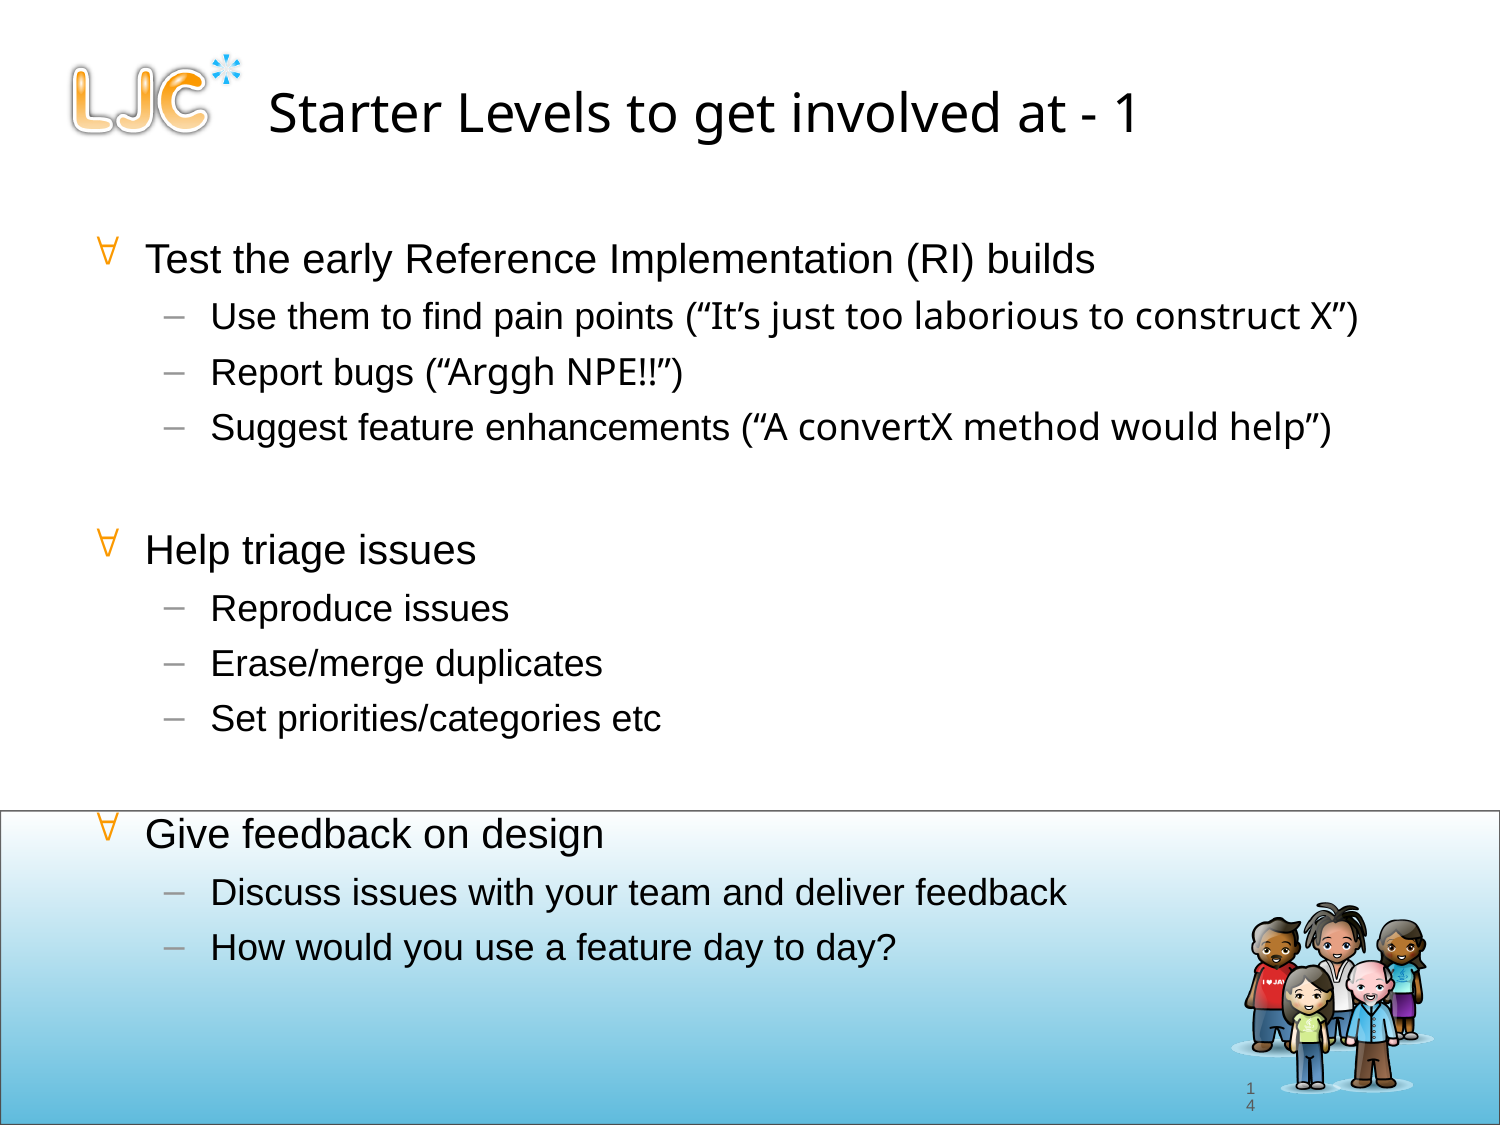

# Starter Levels to get involved at - 1
Test the early Reference Implementation (RI) builds
Use them to find pain points (“It’s just too laborious to construct X”)
Report bugs (“Arggh NPE!!”)
Suggest feature enhancements (“A convertX method would help”)
Help triage issues
Reproduce issues
Erase/merge duplicates
Set priorities/categories etc
Give feedback on design
Discuss issues with your team and deliver feedback
How would you use a feature day to day?
14